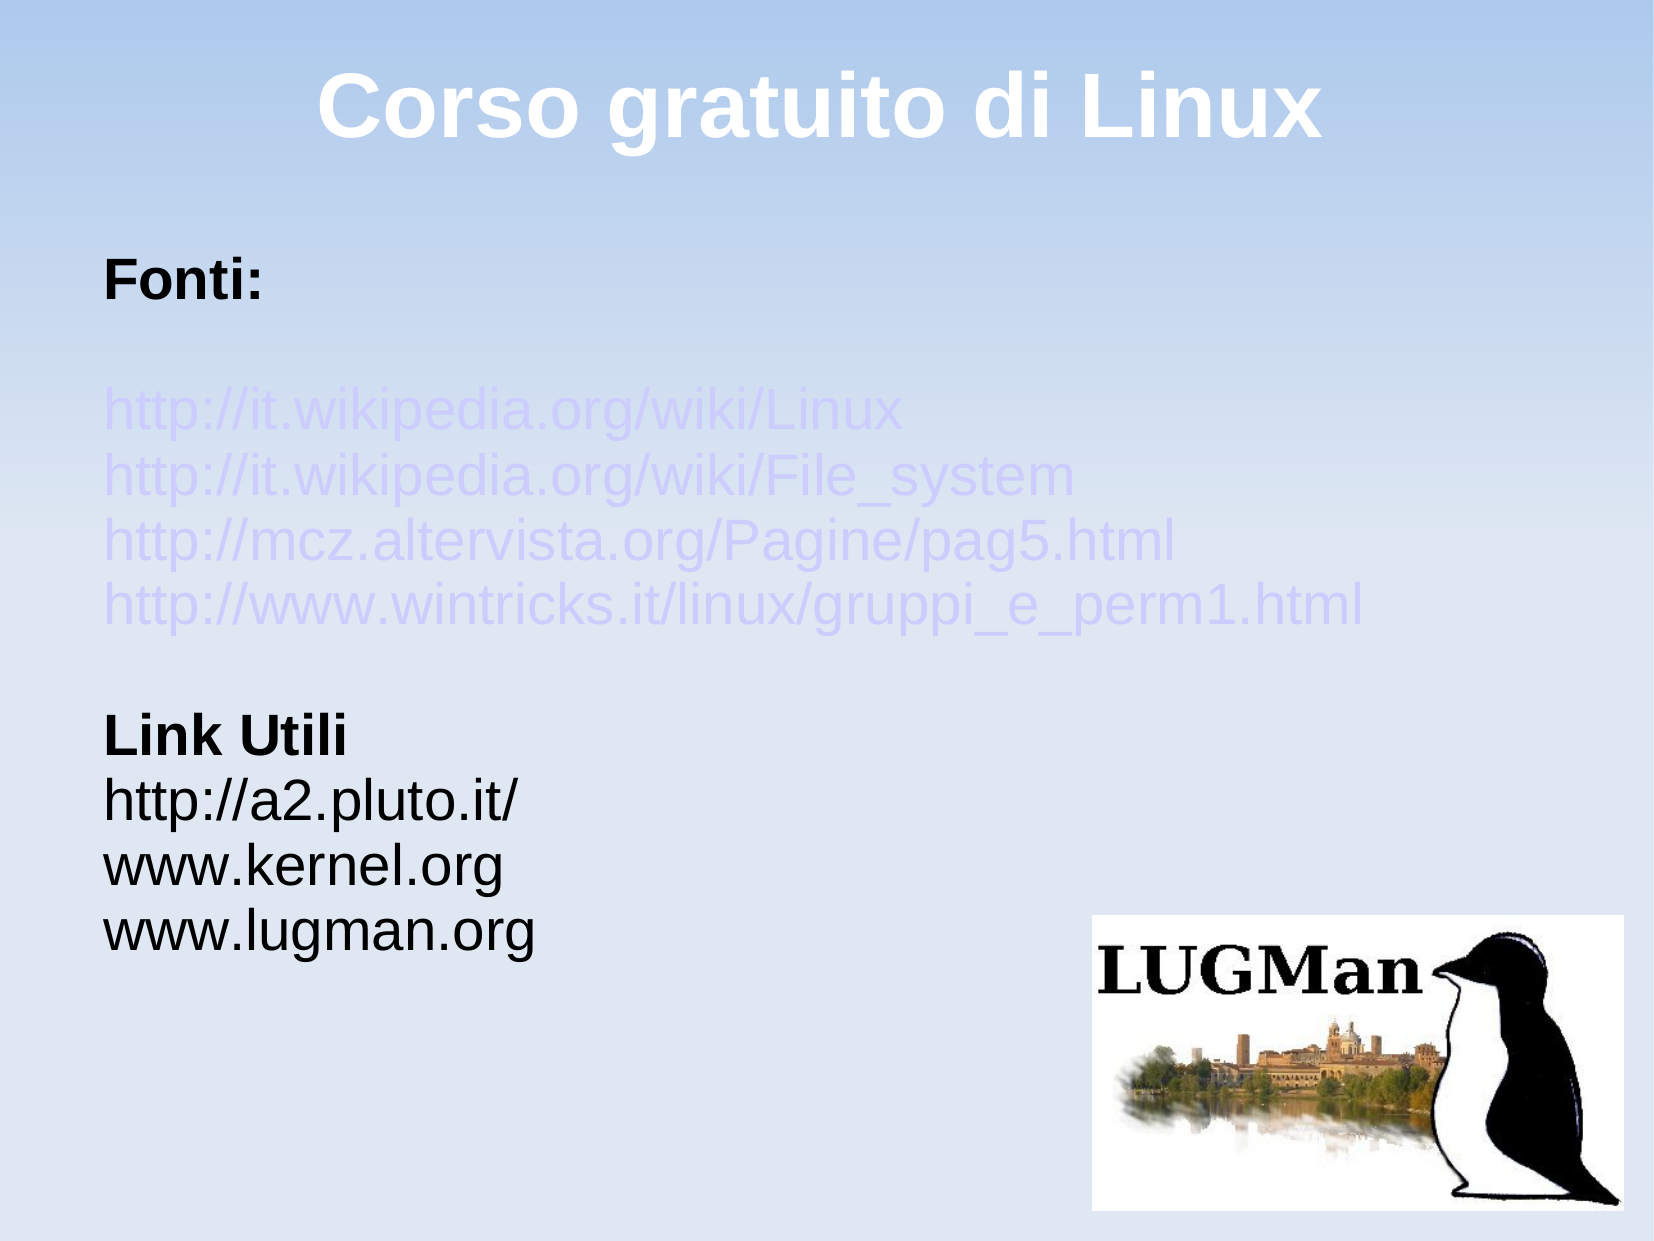

# Corso gratuito di Linux
Fonti:
http://it.wikipedia.org/wiki/Linux
http://it.wikipedia.org/wiki/File_system
http://mcz.altervista.org/Pagine/pag5.html
http://www.wintricks.it/linux/gruppi_e_perm1.html
Link Utili
http://a2.pluto.it/
www.kernel.org
www.lugman.org